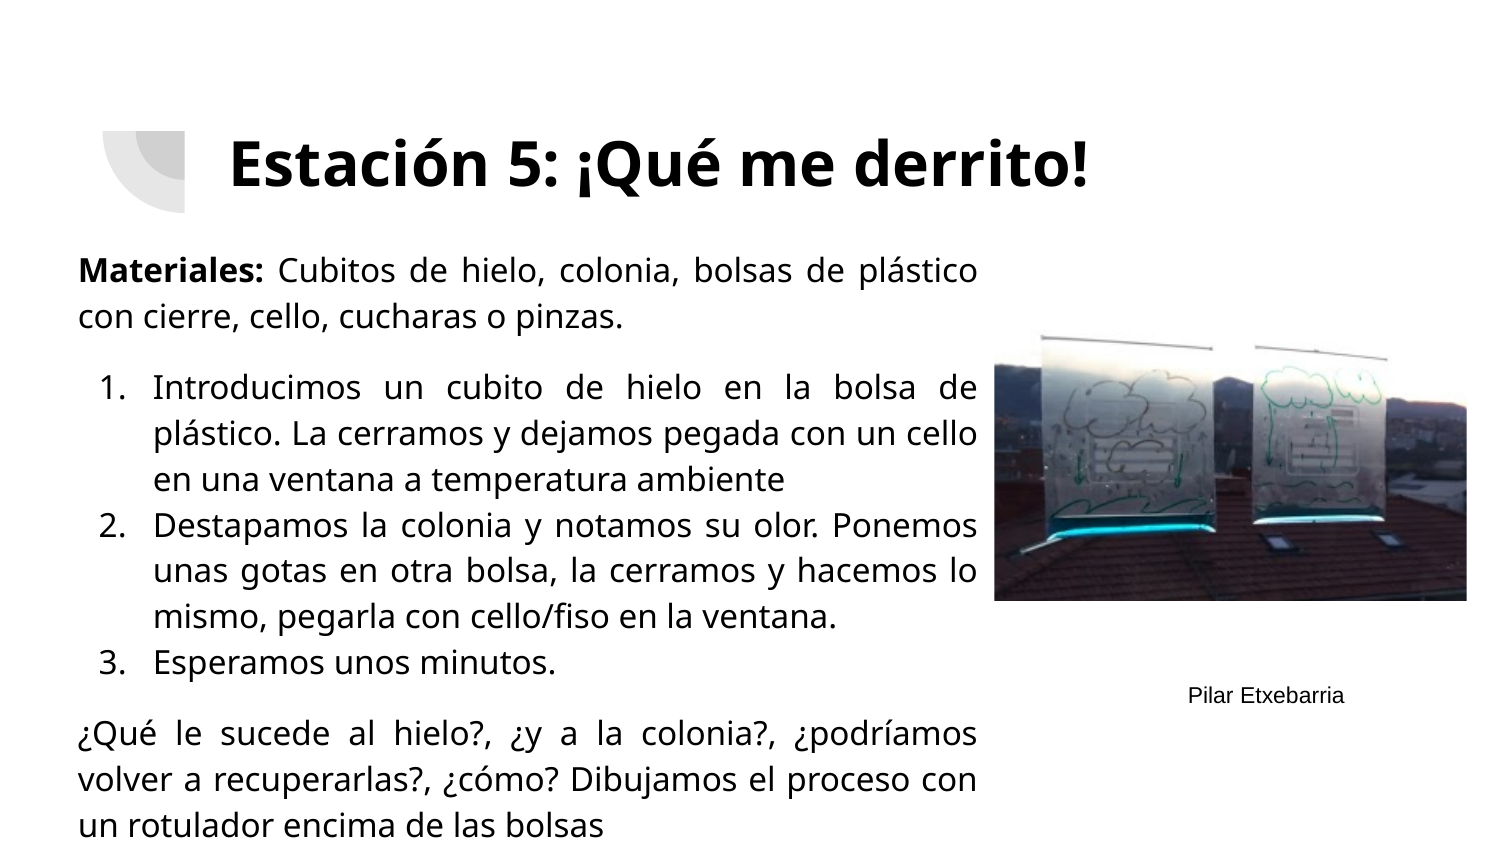

# Estación 5: ¡Qué me derrito!
Materiales: Cubitos de hielo, colonia, bolsas de plástico con cierre, cello, cucharas o pinzas.
Introducimos un cubito de hielo en la bolsa de plástico. La cerramos y dejamos pegada con un cello en una ventana a temperatura ambiente
Destapamos la colonia y notamos su olor. Ponemos unas gotas en otra bolsa, la cerramos y hacemos lo mismo, pegarla con cello/fiso en la ventana.
Esperamos unos minutos.
¿Qué le sucede al hielo?, ¿y a la colonia?, ¿podríamos volver a recuperarlas?, ¿cómo? Dibujamos el proceso con un rotulador encima de las bolsas
Pilar Etxebarria